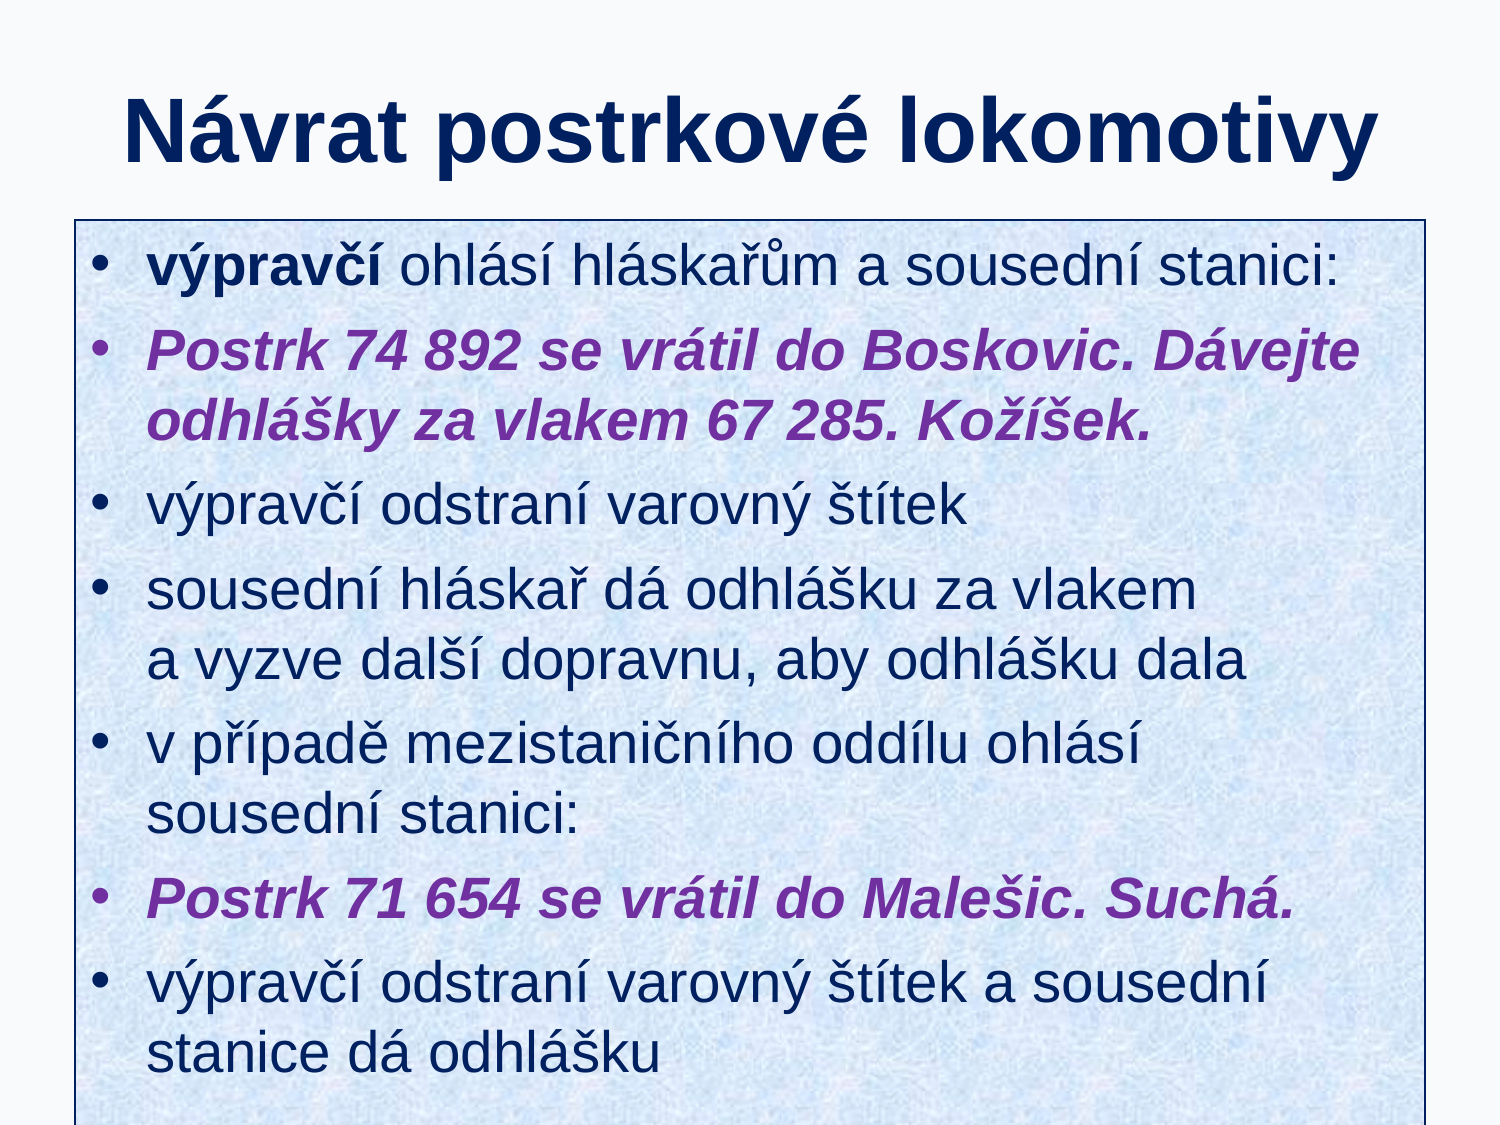

# Návrat postrkové lokomotivy
výpravčí ohlásí hláskařům a sousední stanici:
Postrk 74 892 se vrátil do Boskovic. Dávejte odhlášky za vlakem 67 285. Kožíšek.
výpravčí odstraní varovný štítek
sousední hláskař dá odhlášku za vlakem
a vyzve další dopravnu, aby odhlášku dala
v případě mezistaničního oddílu ohlásí
sousední stanici:
Postrk 71 654 se vrátil do Malešic. Suchá.
výpravčí odstraní varovný štítek a sousední stanice dá odhlášku